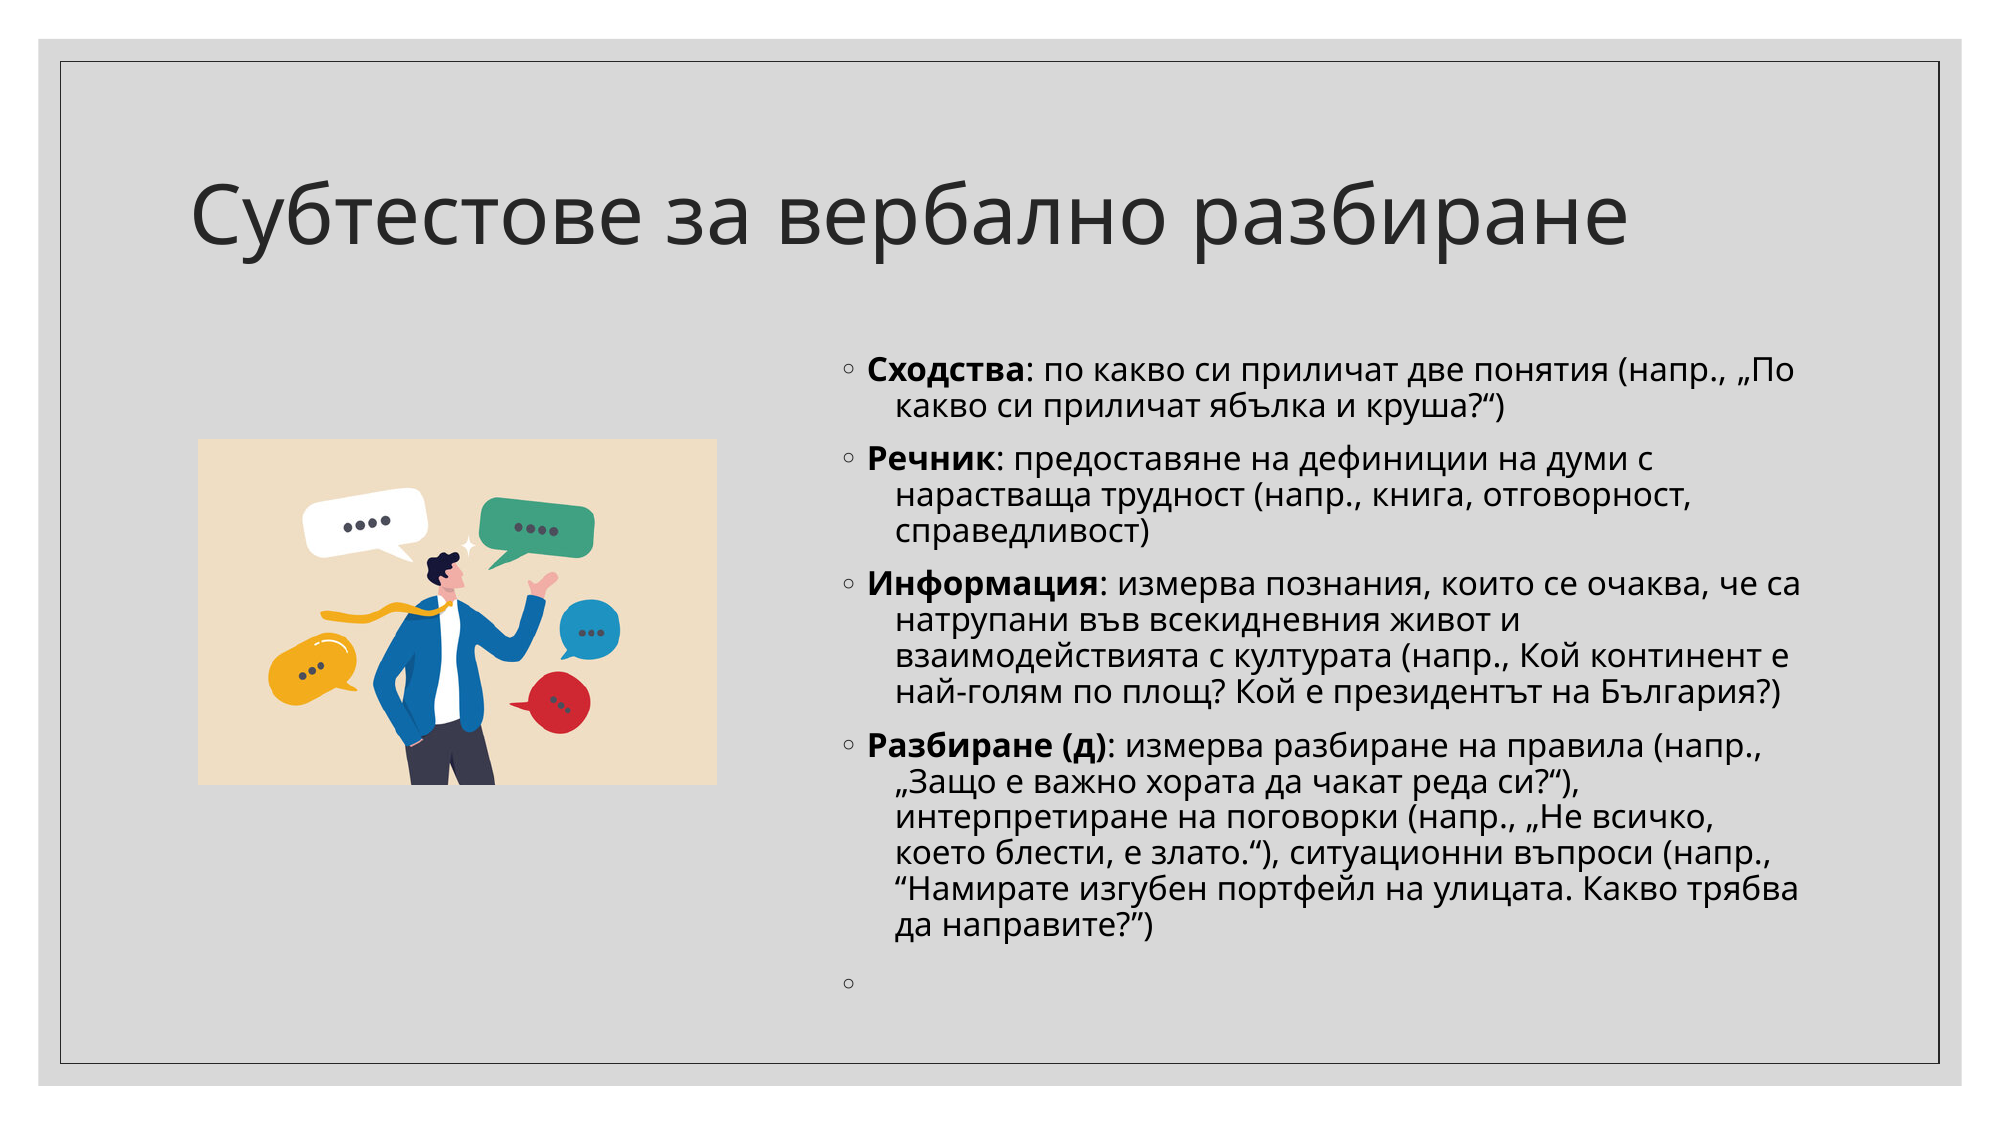

# Субтестове за вербално разбиране
Сходства: по какво си приличат две понятия (напр., „По какво си приличат ябълка и круша?“)
Речник: предоставяне на дефиниции на думи с нарастваща трудност (напр., книга, отговорност, справедливост)
Информация: измерва познания, които се очаква, че са натрупани във всекидневния живот и взаимодействията с културата (напр., Кой континент е най-голям по площ? Кой е президентът на България?)
Разбиране (д): измерва разбиране на правила (напр., „Защо е важно хората да чакат реда си?“), интерпретиране на поговорки (напр., „Не всичко, което блести, е злато.“), ситуационни въпроси (напр., “Намирате изгубен портфейл на улицата. Какво трябва да направите?”)